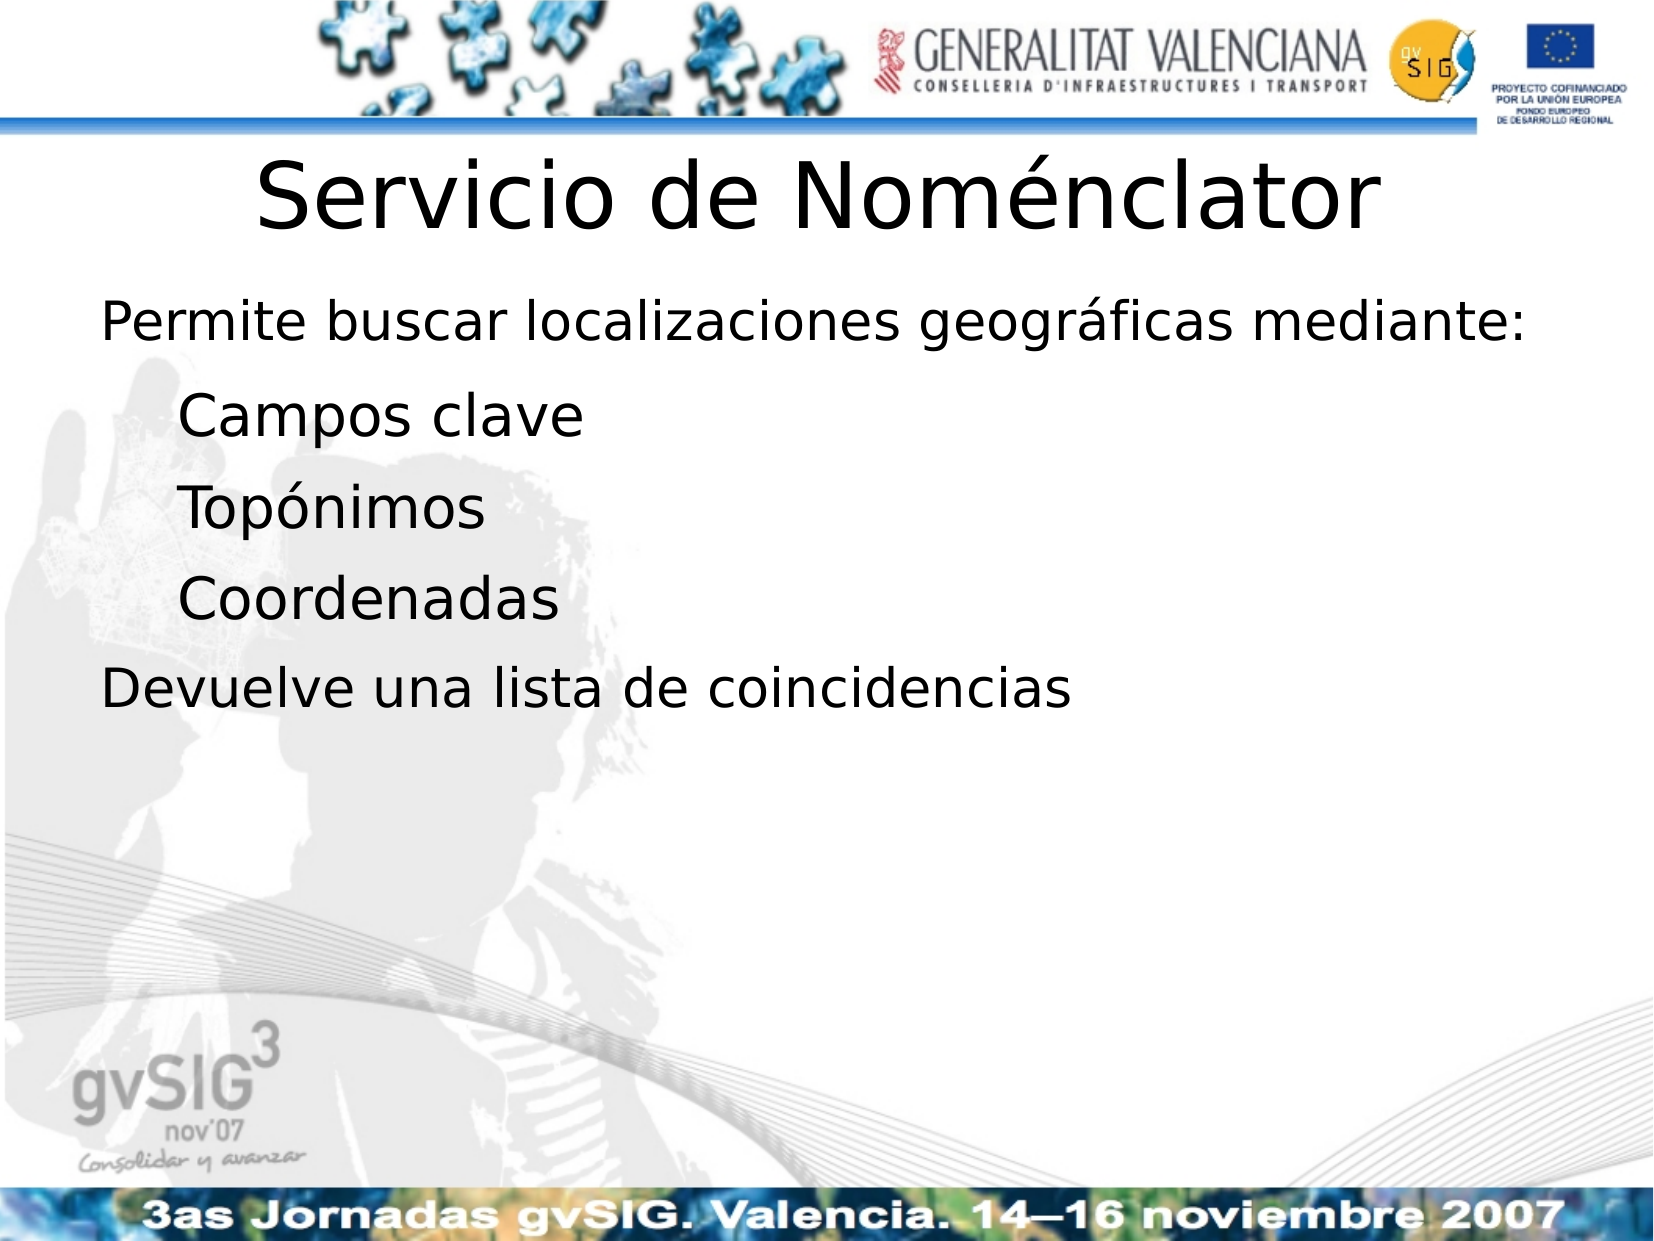

# Servicio de Noménclator
Permite buscar localizaciones geográficas mediante:
Campos clave
Topónimos
Coordenadas
Devuelve una lista de coincidencias